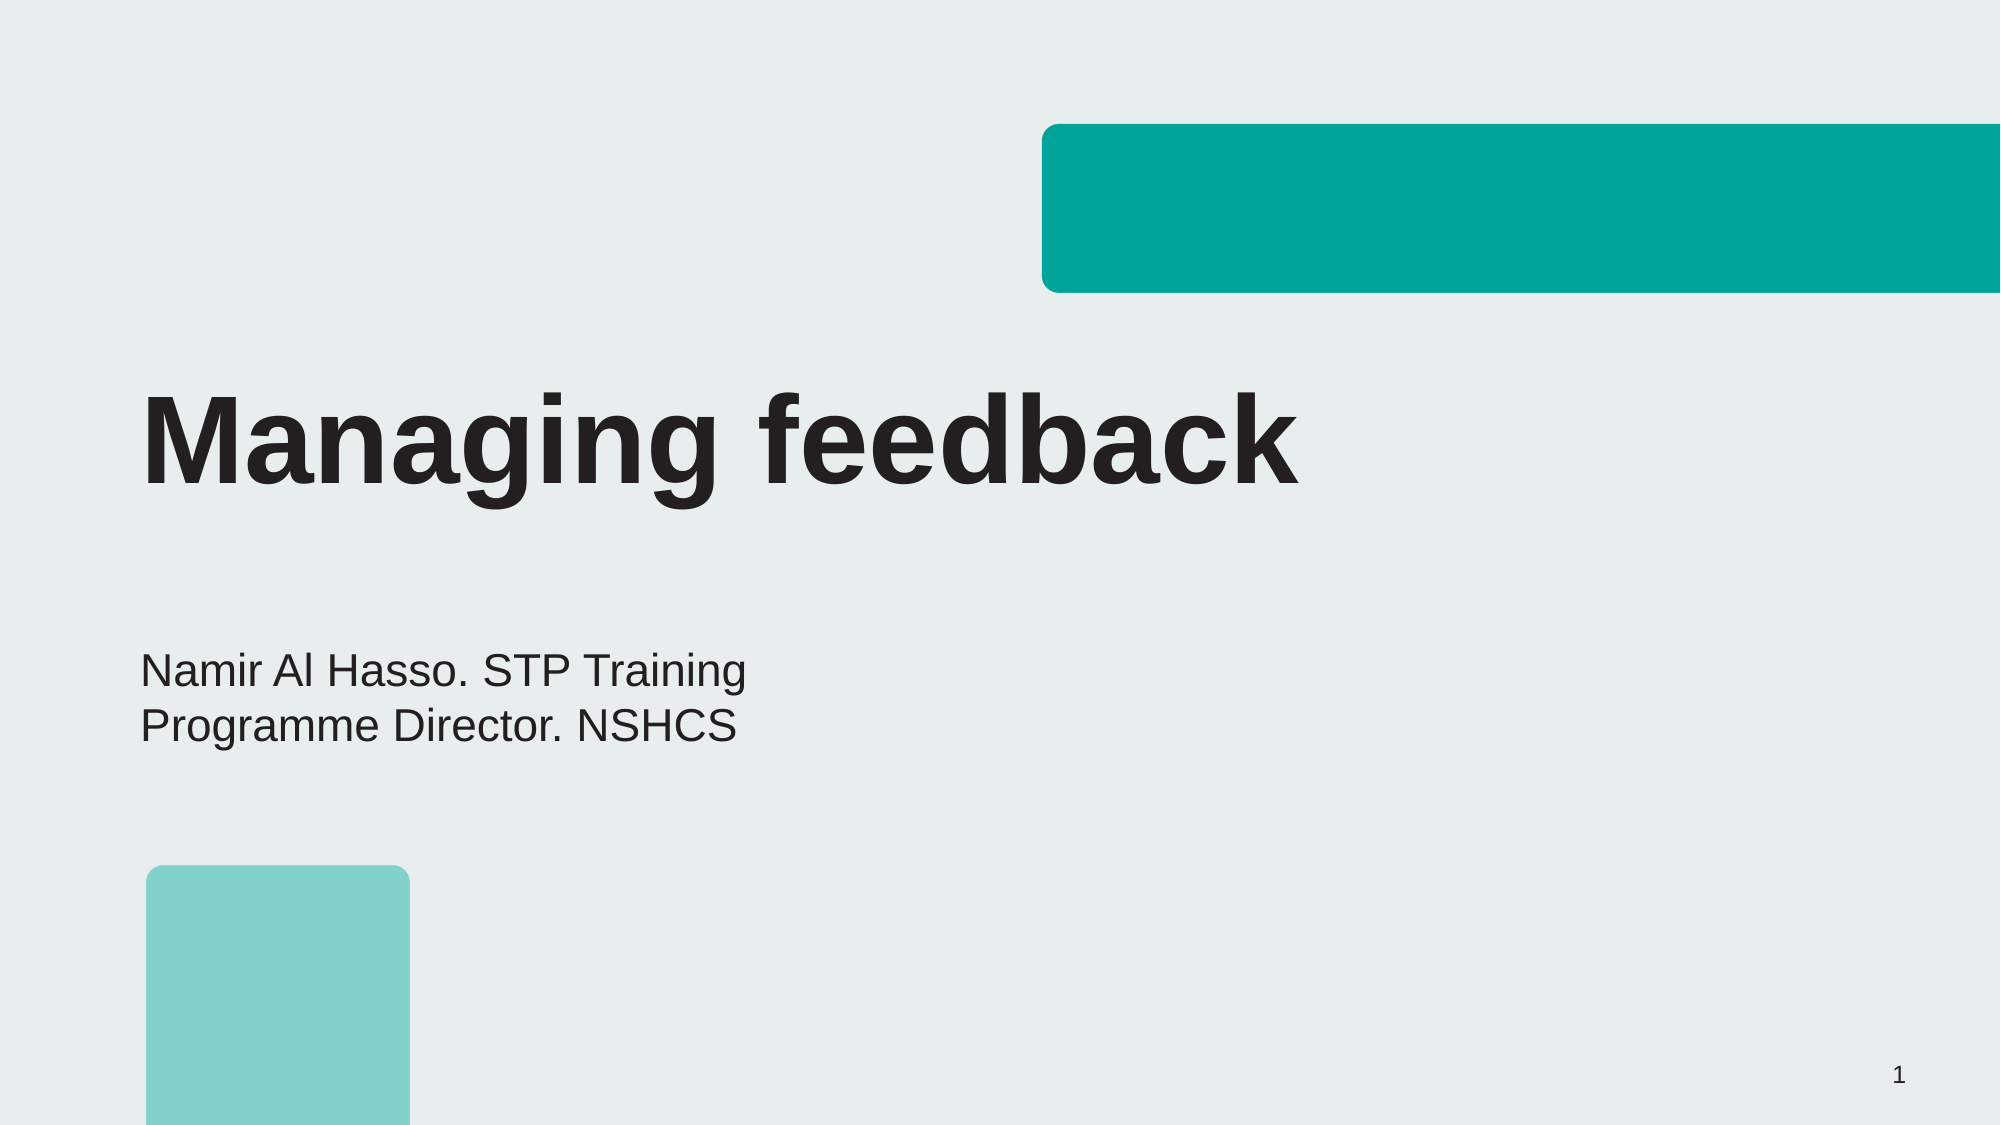

Managing feedback
# Namir Al Hasso. STP Training Programme Director. NSHCS